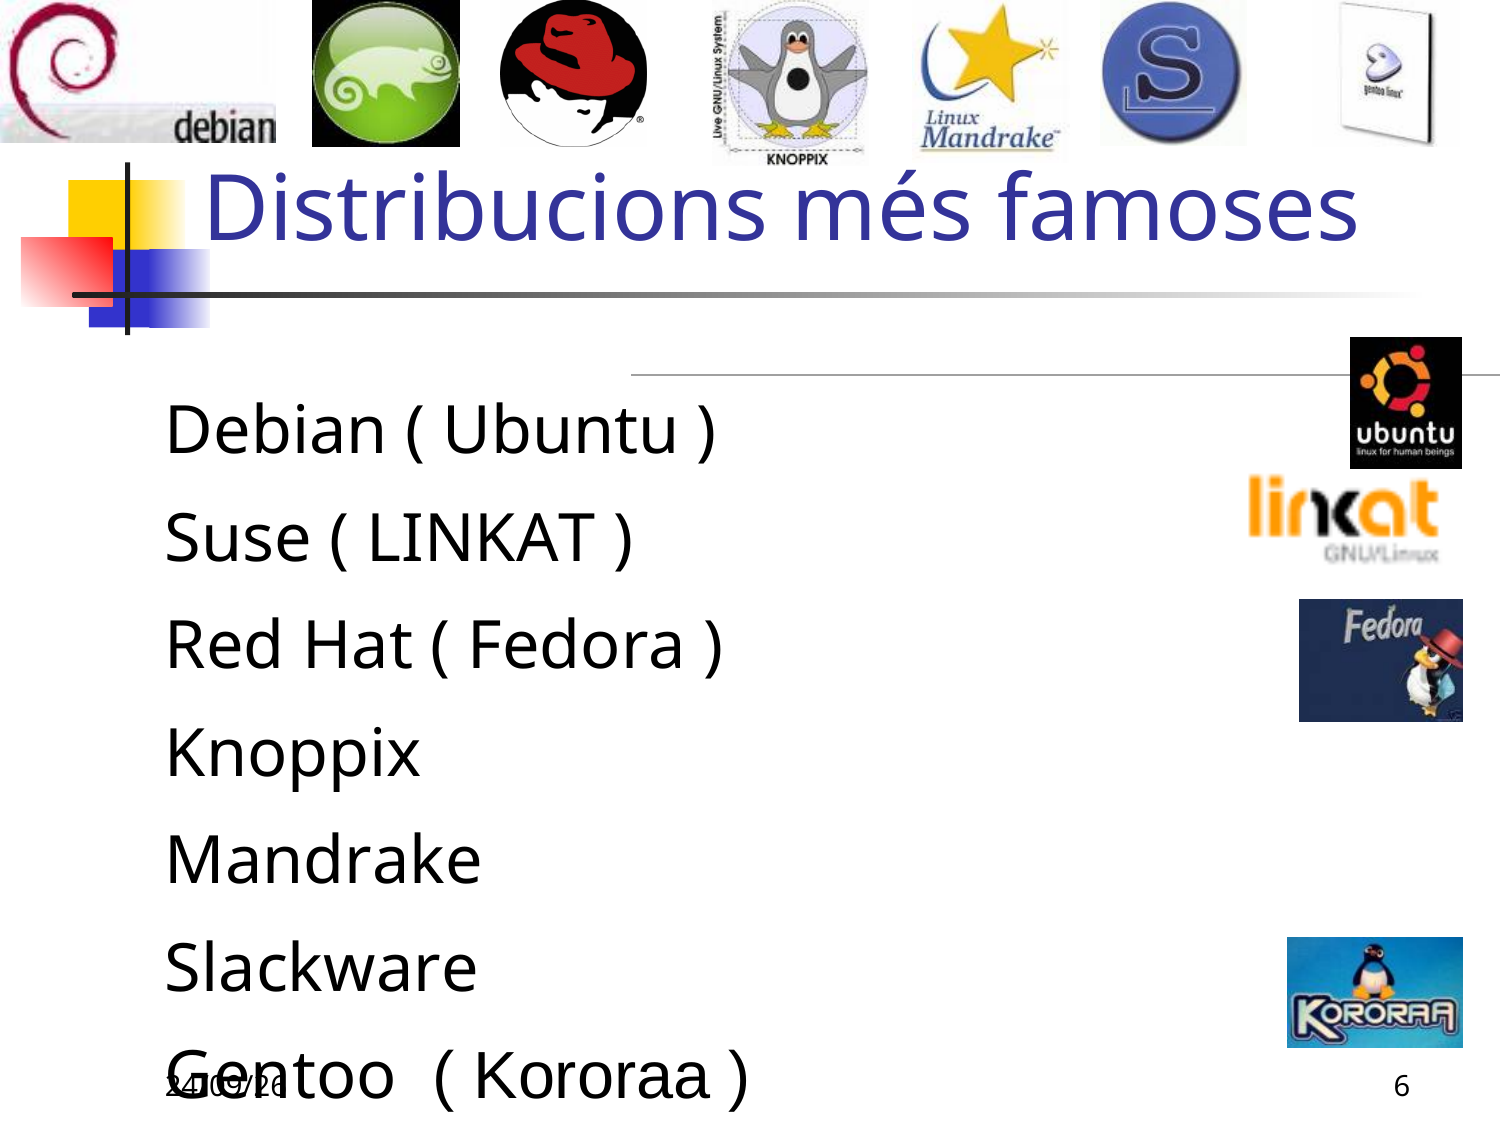

# Distribucions més famoses
Debian ( Ubuntu )
Suse ( LINKAT )
Red Hat ( Fedora )
Knoppix
Mandrake
Slackware
Gentoo ( Kororaa )
6